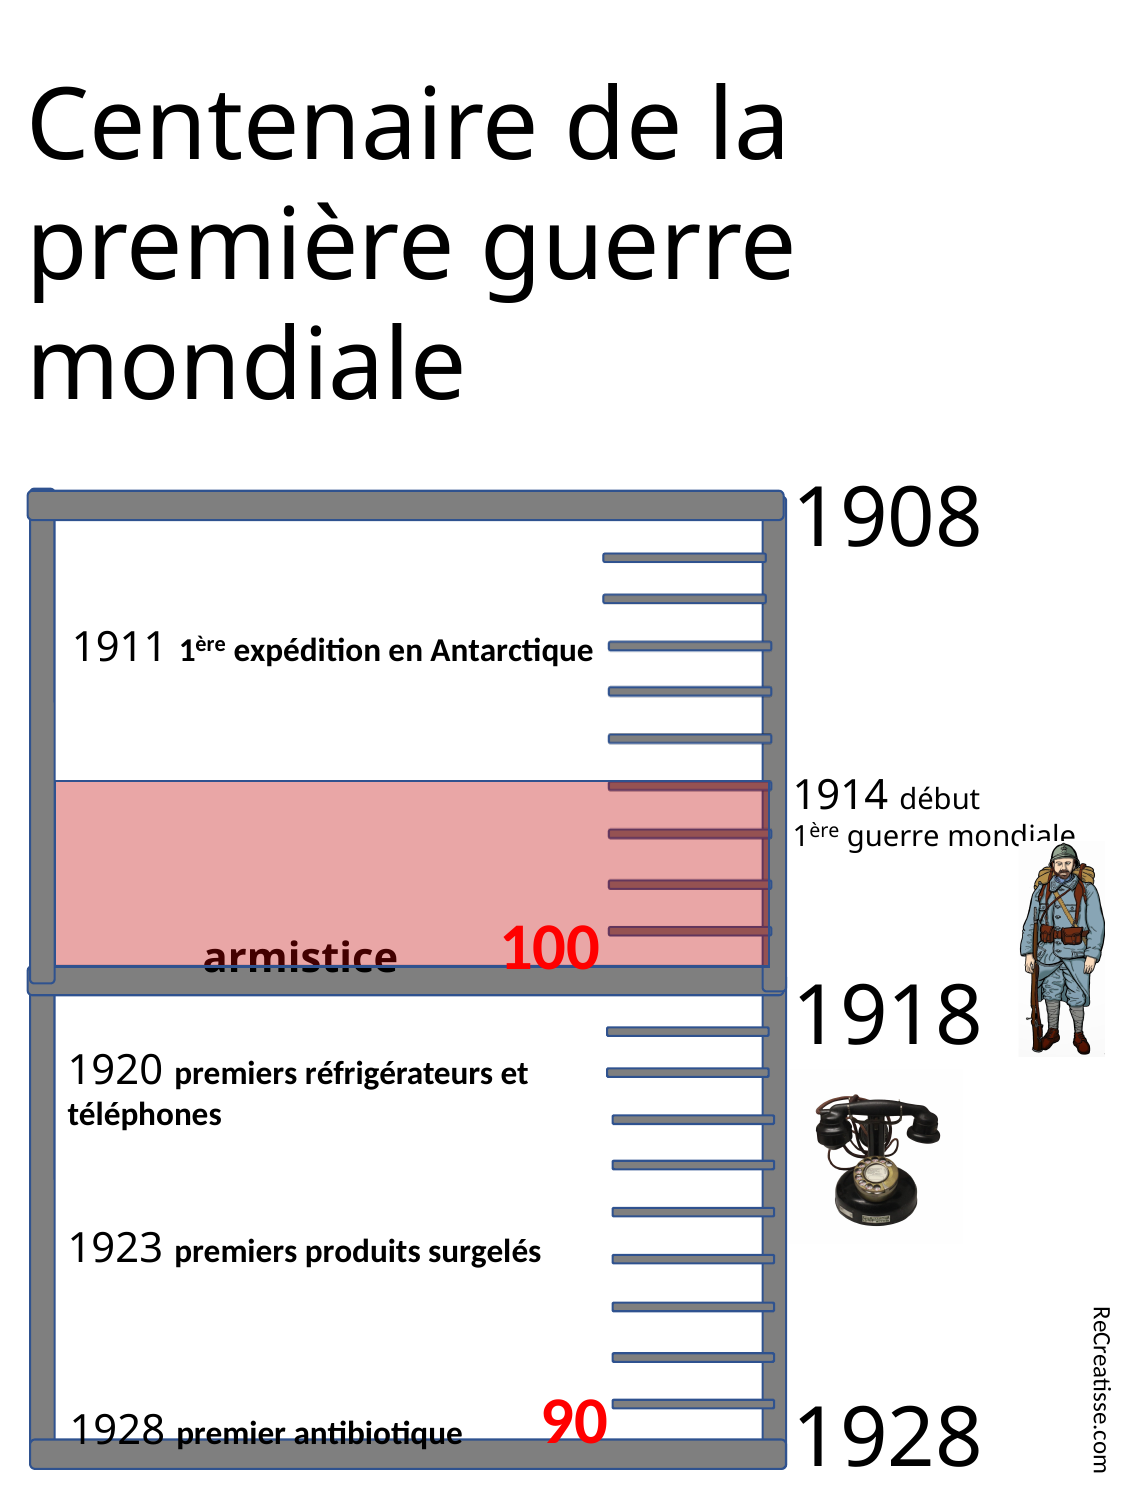

Centenaire de la première guerre mondiale
1908
1911 1ère expédition en Antarctique
1914 début
1ère guerre mondiale
100
armistice
1918
1920 premiers réfrigérateurs et
téléphones
1923 premiers produits surgelés
ReCreatisse.com
90
1928
1928 premier antibiotique